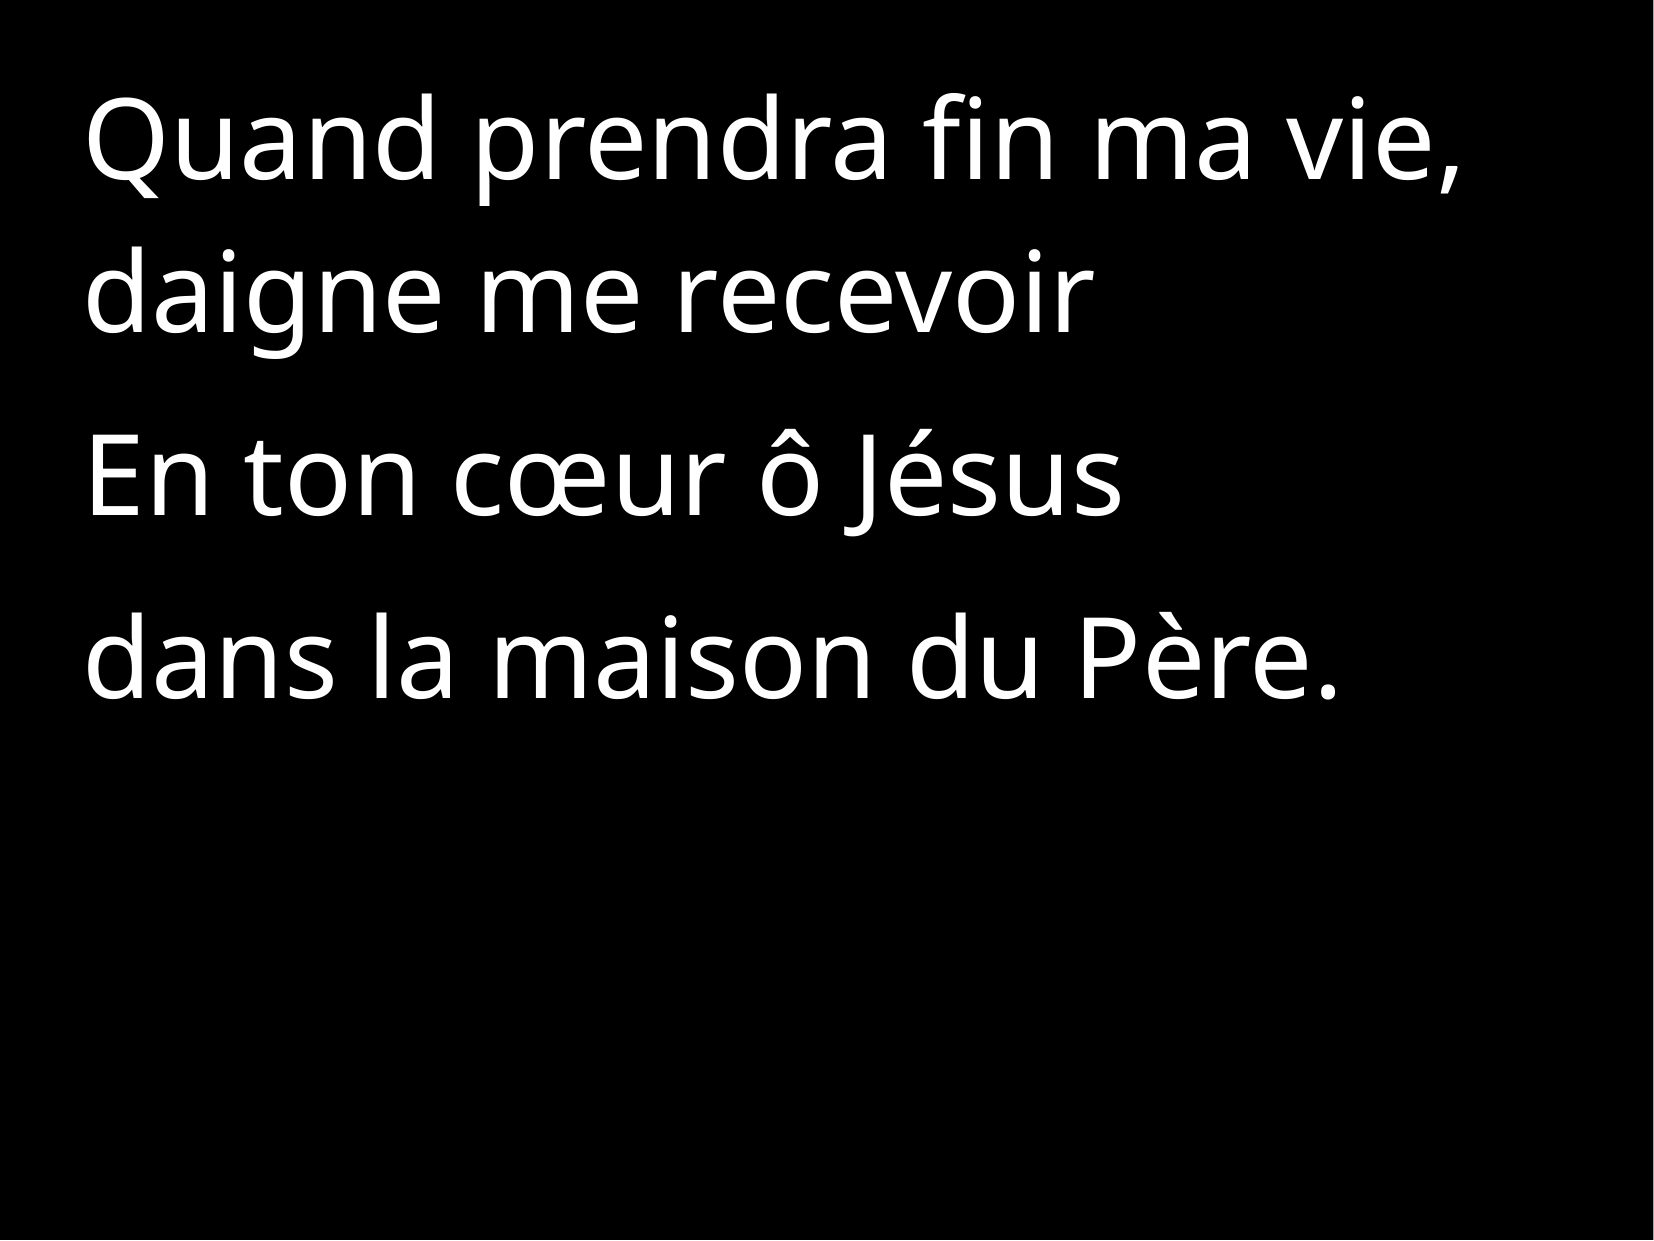

# Quand prendra fin ma vie, daigne me recevoir
En ton cœur ô Jésus
dans la maison du Père.